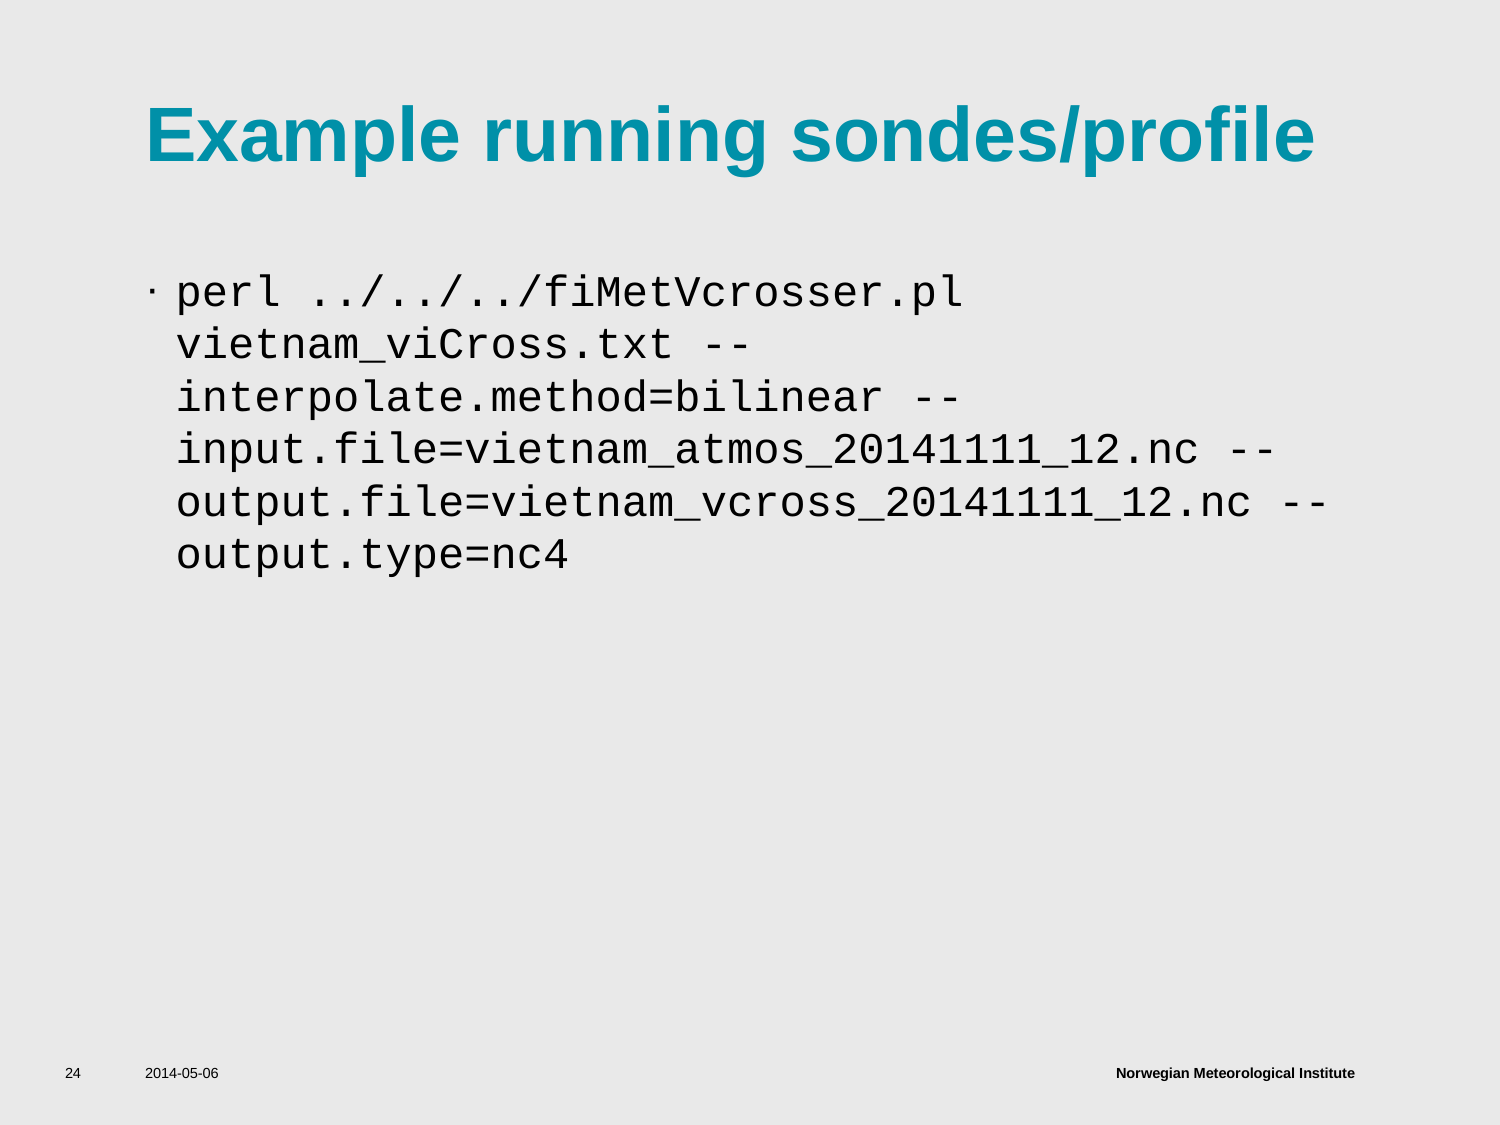

# Example running sondes/profile
perl ../../../fiMetVcrosser.pl vietnam_viCross.txt --interpolate.method=bilinear --input.file=vietnam_atmos_20141111_12.nc --output.file=vietnam_vcross_20141111_12.nc --output.type=nc4
2014-05-06